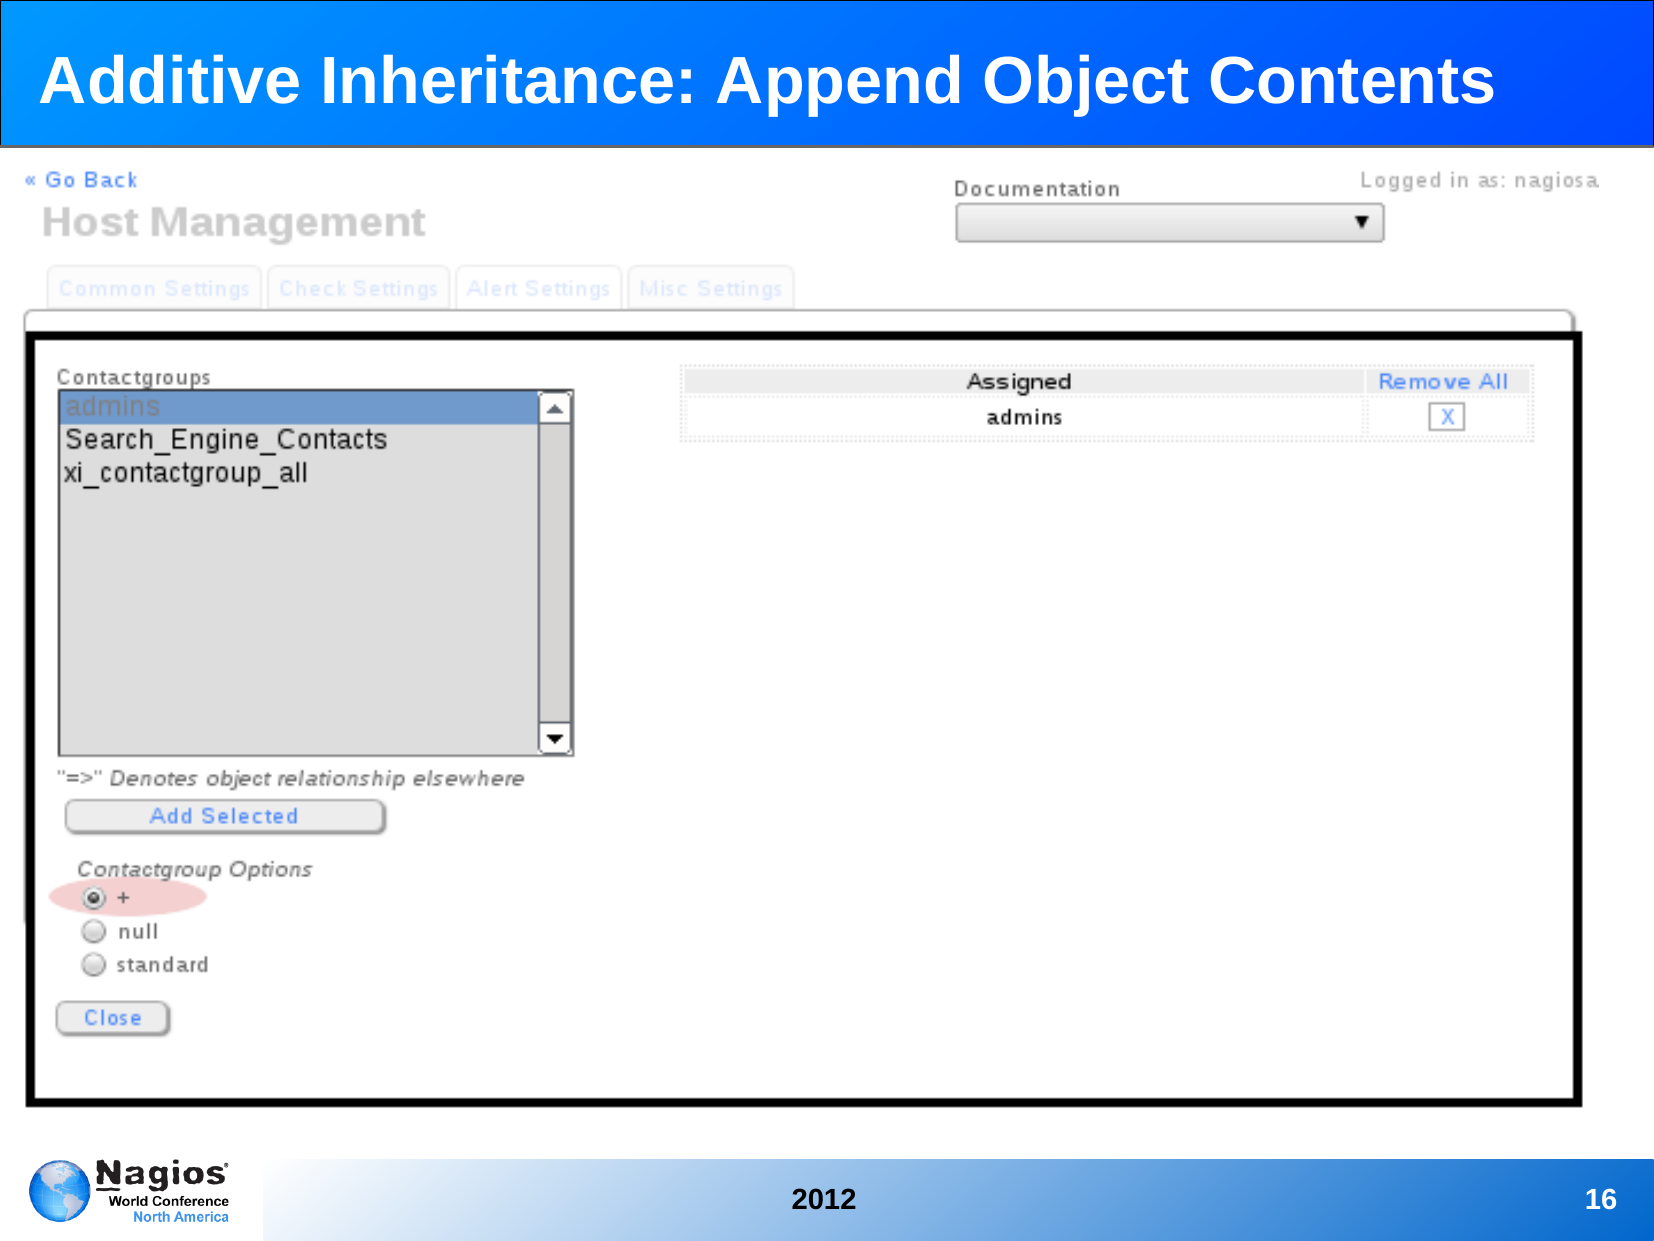

# Additive Inheritance: Append Object Contents
2011
16